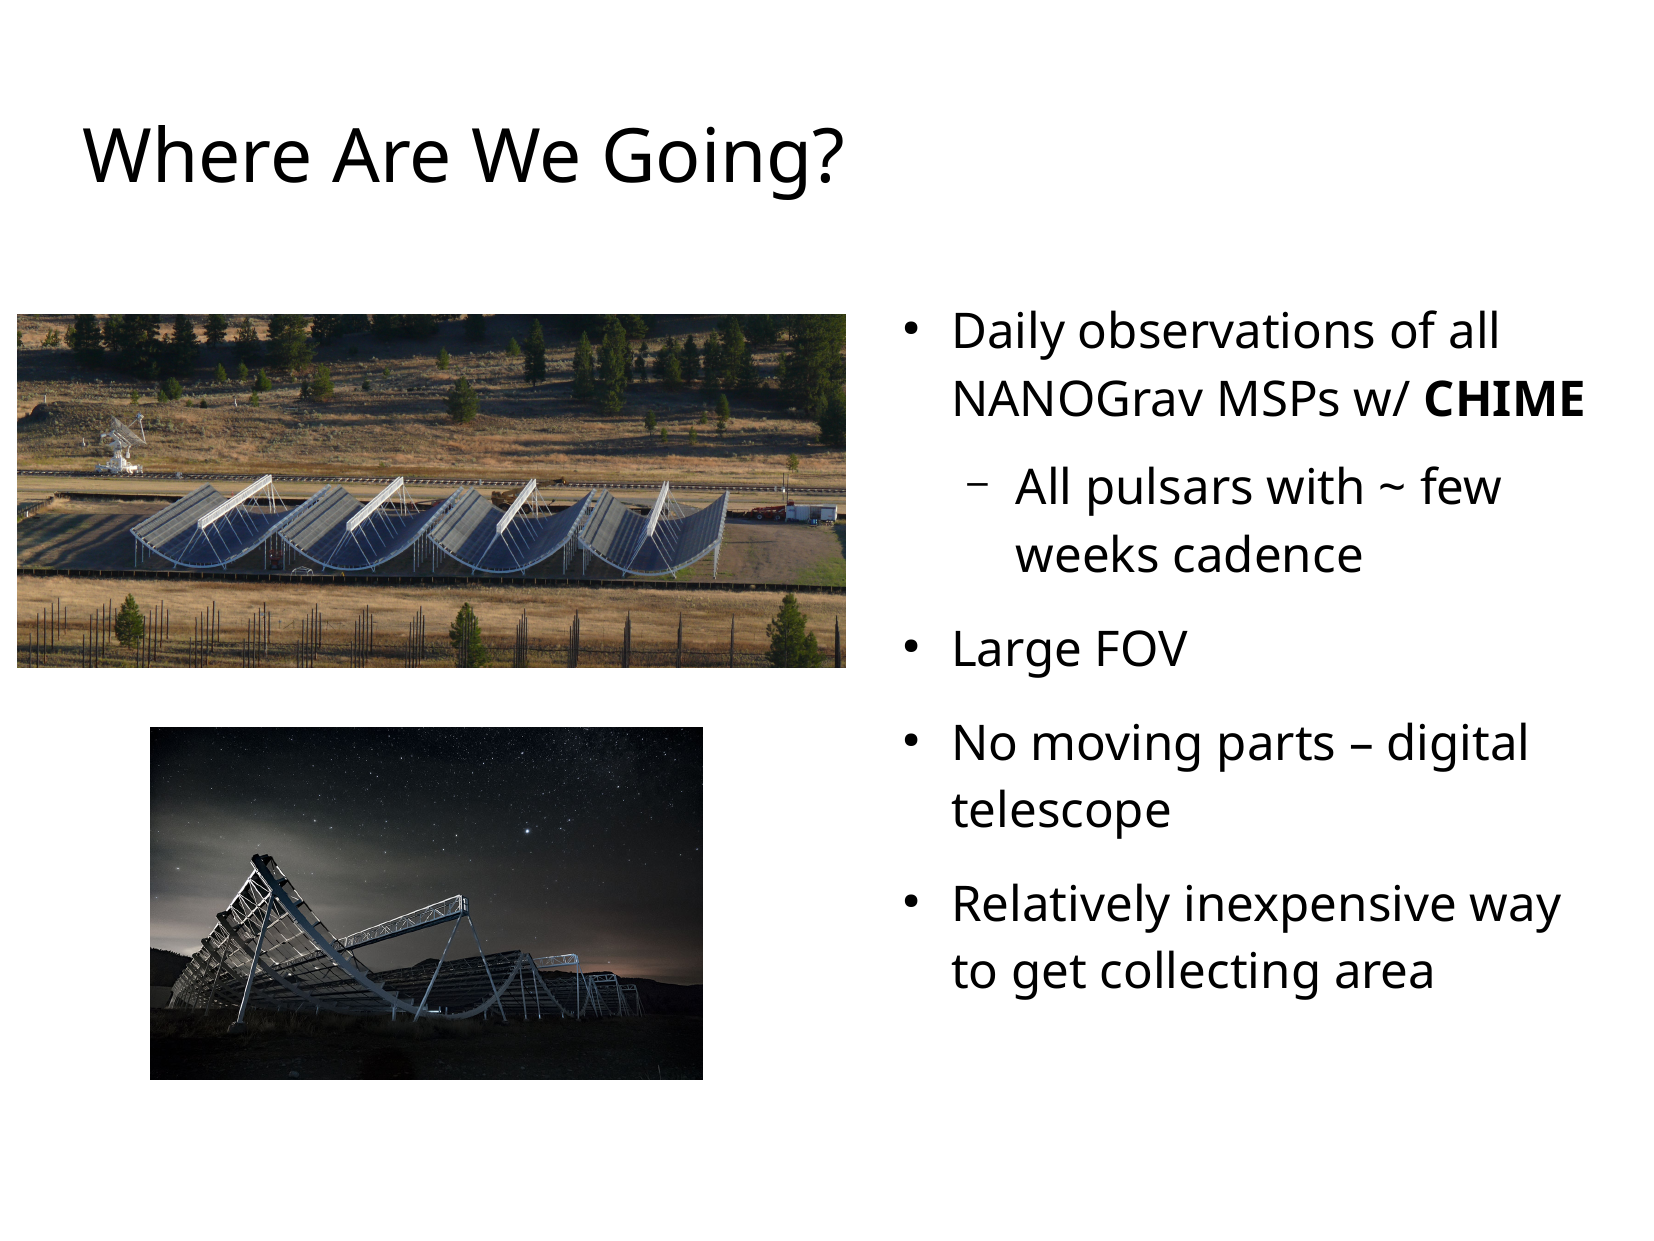

# Where Are We Going?
Daily observations of all NANOGrav MSPs w/ CHIME
All pulsars with ~ few weeks cadence
Large FOV
No moving parts – digital telescope
Relatively inexpensive way to get collecting area